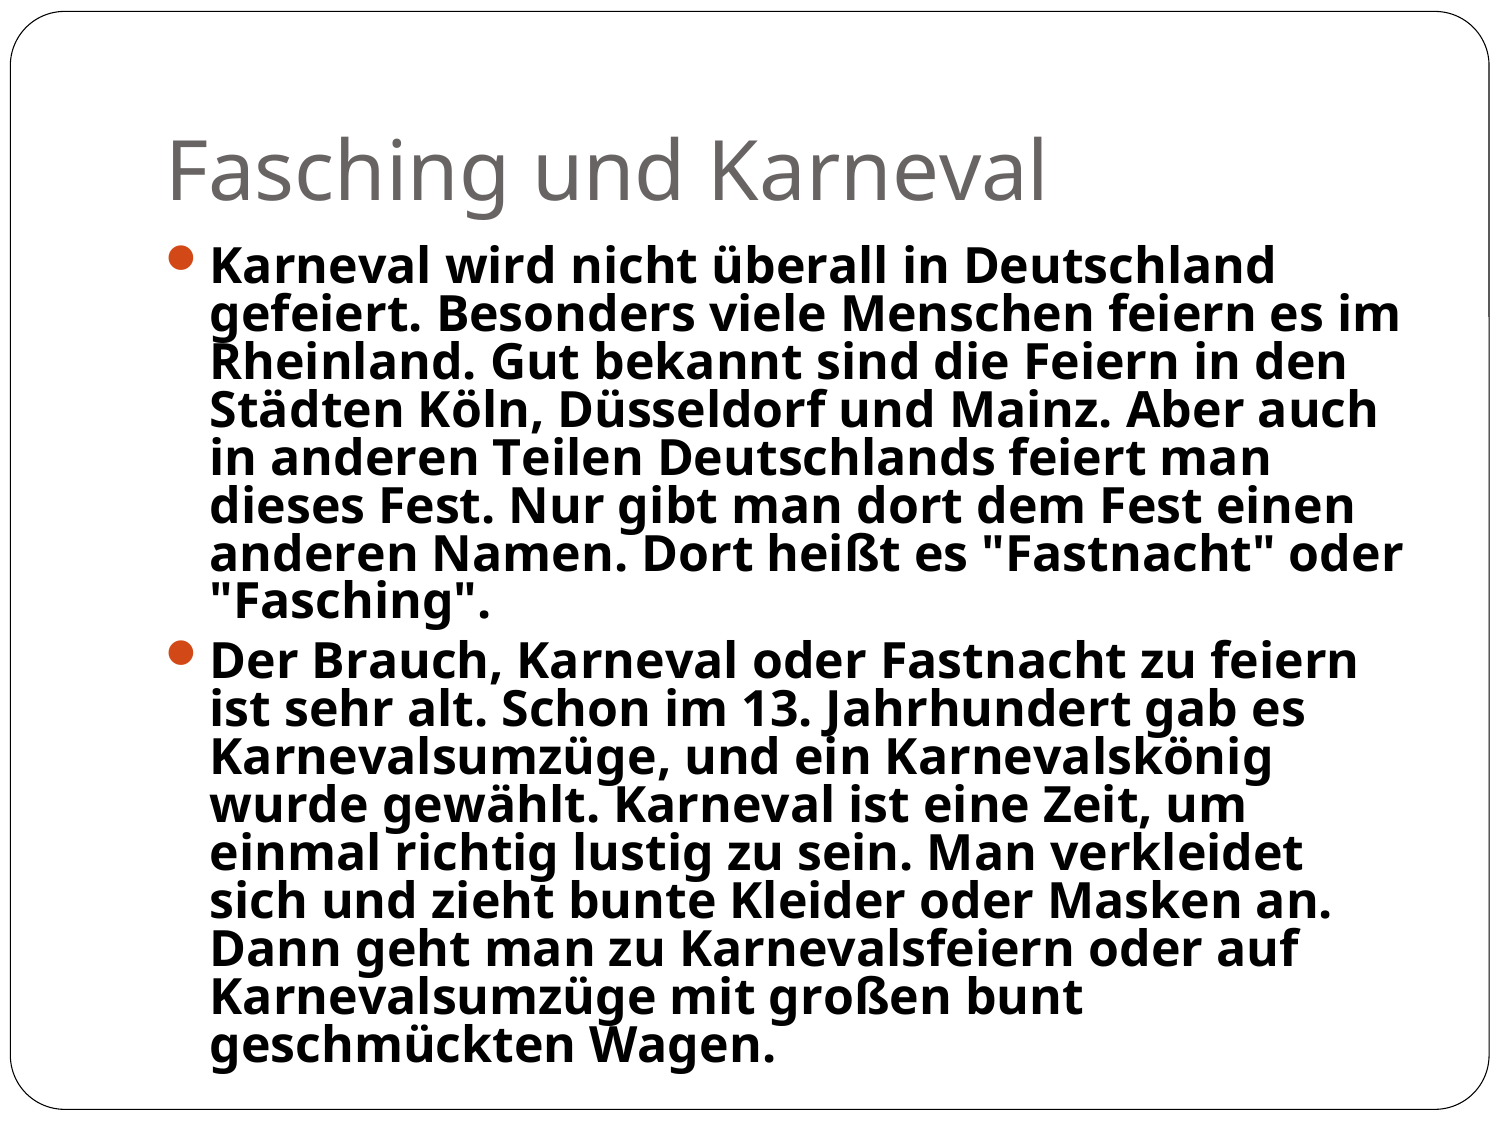

# Fasching und Karneval
Karneval wird nicht überall in Deutschland gefeiert. Besonders viele Menschen feiern es im Rheinland. Gut bekannt sind die Feiern in den Städten Köln, Düsseldorf und Mainz. Aber auch in anderen Teilen Deutschlands feiert man dieses Fest. Nur gibt man dort dem Fest einen anderen Namen. Dort heißt es "Fastnacht" oder "Fasching".
Der Brauch, Karneval oder Fastnacht zu feiern ist sehr alt. Schon im 13. Jahrhundert gab es Karnevalsumzüge, und ein Karnevalskönig wurde gewählt. Karneval ist eine Zeit, um einmal richtig lustig zu sein. Man verkleidet sich und zieht bunte Kleider oder Masken an. Dann geht man zu Karnevalsfeiern oder auf Karnevalsumzüge mit großen bunt geschmückten Wagen.